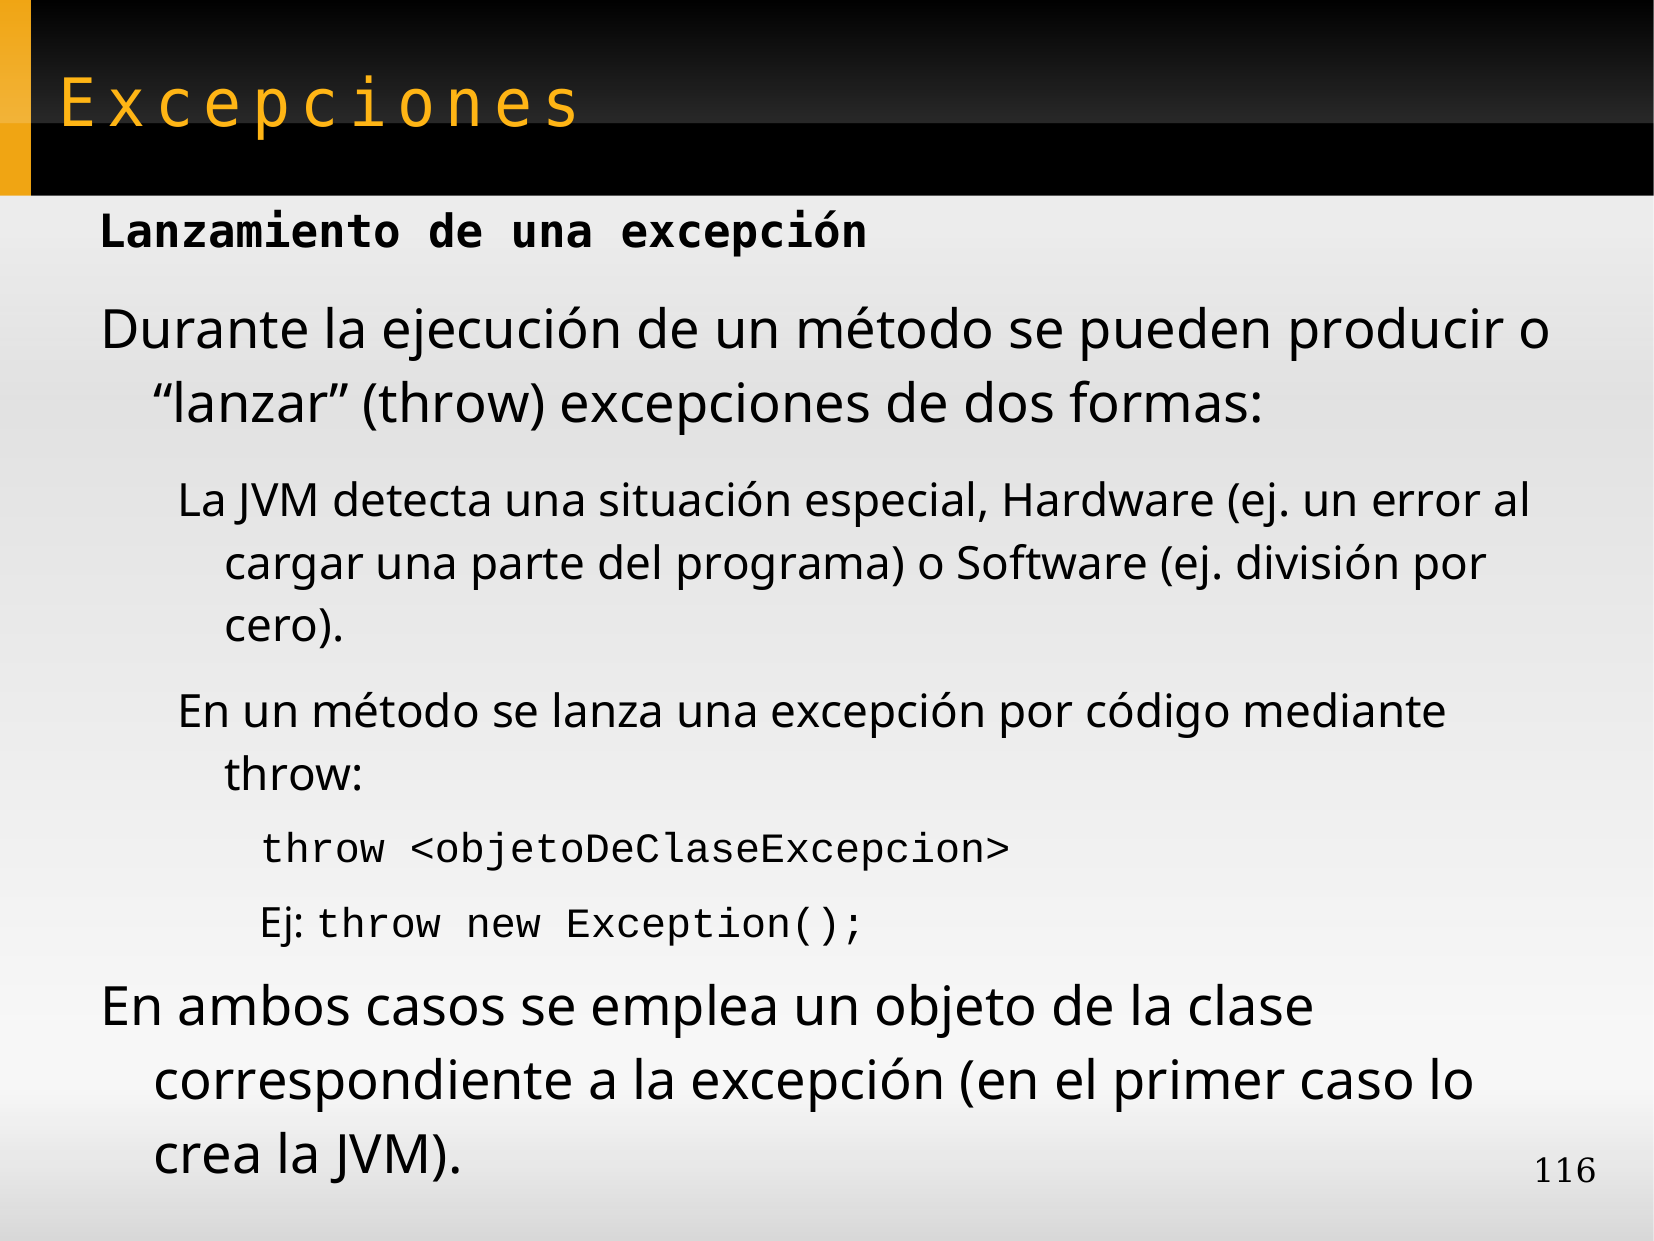

# Excepciones
Lanzamiento de una excepción
Durante la ejecución de un método se pueden producir o “lanzar” (throw) excepciones de dos formas:
La JVM detecta una situación especial, Hardware (ej. un error al cargar una parte del programa) o Software (ej. división por cero).
En un método se lanza una excepción por código mediante throw:
throw <objetoDeClaseExcepcion>
Ej: throw new Exception();
En ambos casos se emplea un objeto de la clase correspondiente a la excepción (en el primer caso lo crea la JVM).
116